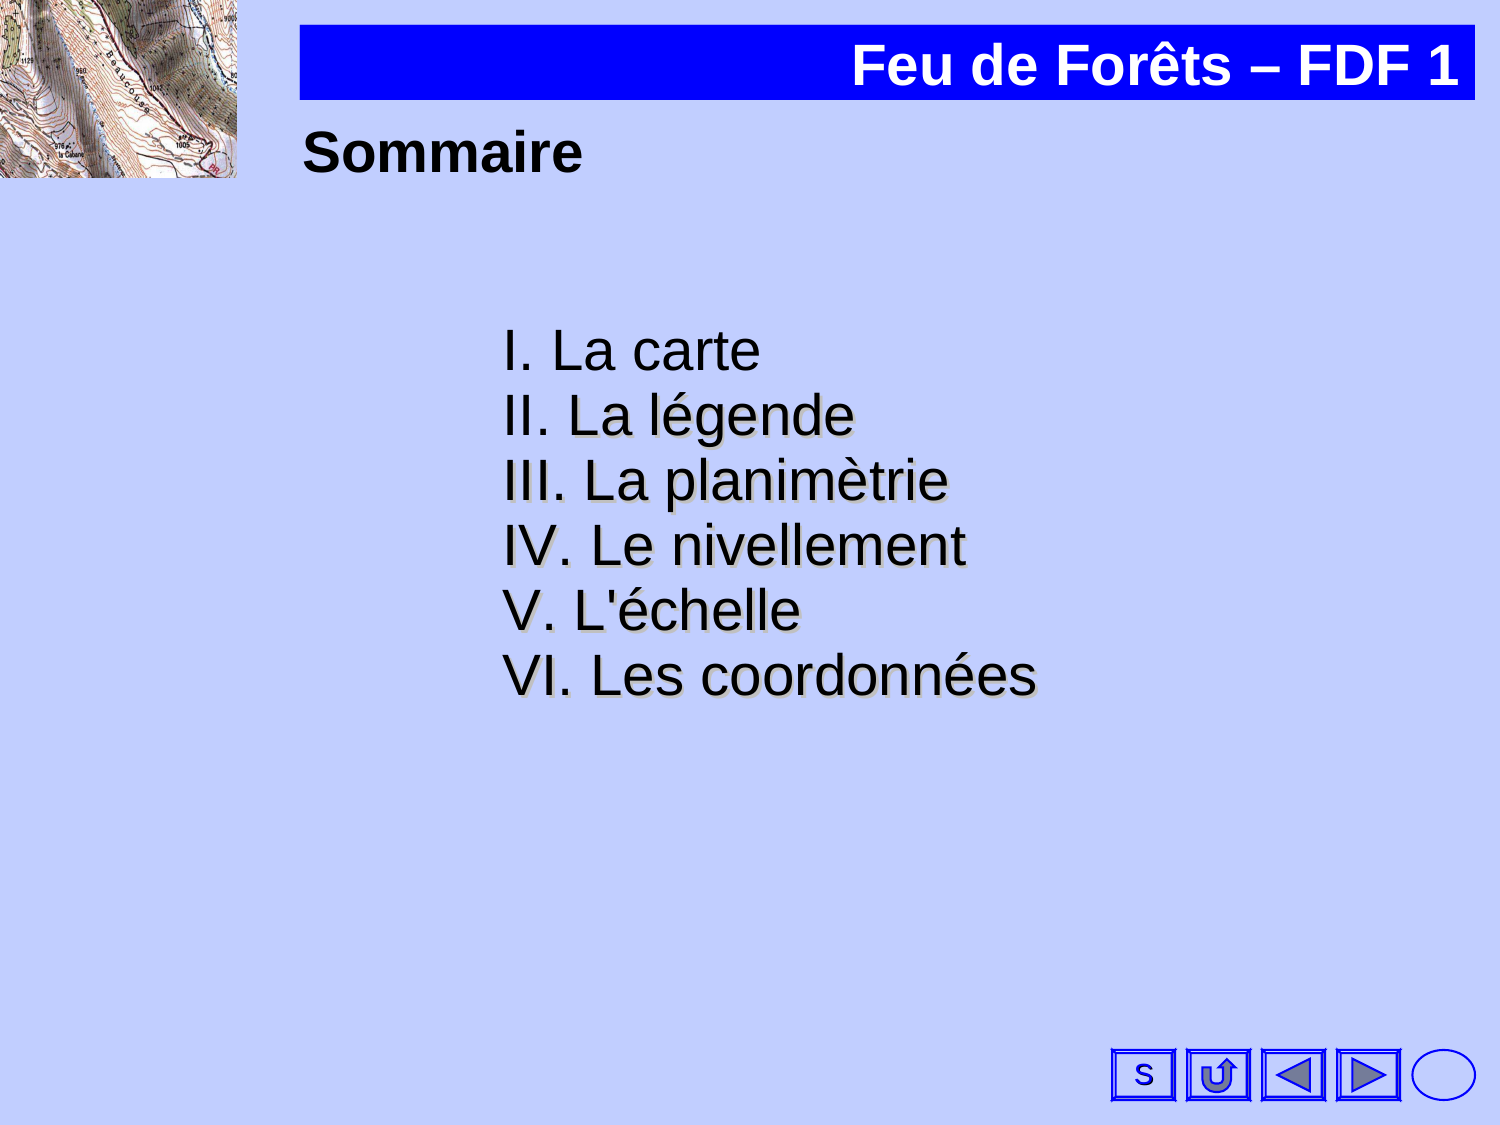

Feu de Forêts – FDF 1
Sommaire
I. La carte
II. La légende
III. La planimètrie
IV. Le nivellement
V. L'échelle
VI. Les coordonnées